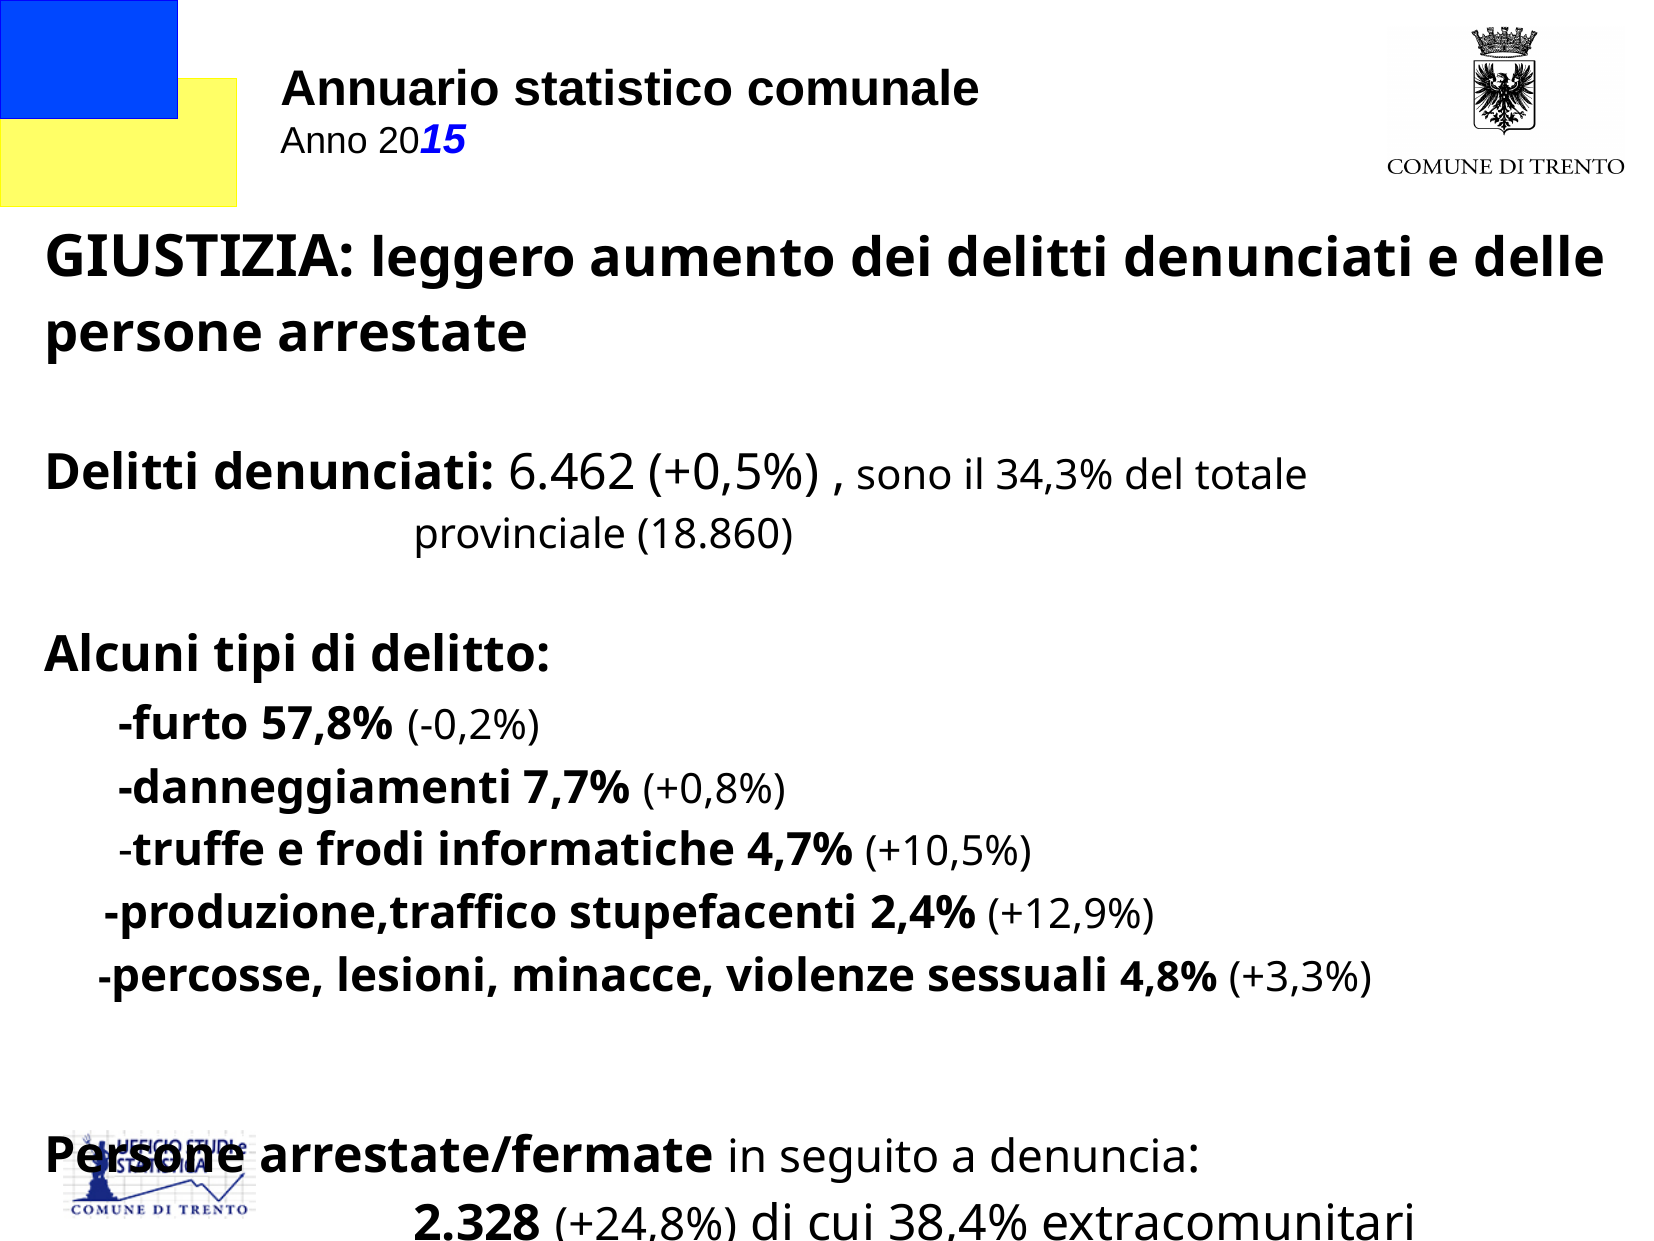

Annuario statistico comunale
Anno 2015
GIUSTIZIA: leggero aumento dei delitti denunciati e delle persone arrestate
Delitti denunciati: 6.462 (+0,5%) , sono il 34,3% del totale									provinciale (18.860)
Alcuni tipi di delitto:
	-furto 57,8% (-0,2%)
	-danneggiamenti 7,7% (+0,8%)
	-truffe e frodi informatiche 4,7% (+10,5%)
 -produzione,traffico stupefacenti 2,4% (+12,9%)
 -percosse, lesioni, minacce, violenze sessuali 4,8% (+3,3%)
Persone arrestate/fermate in seguito a denuncia:
					2.328 (+24,8%) di cui 38,4% extracomunitari
					36,0% degli arrestati/fermati in provincia (6.458)